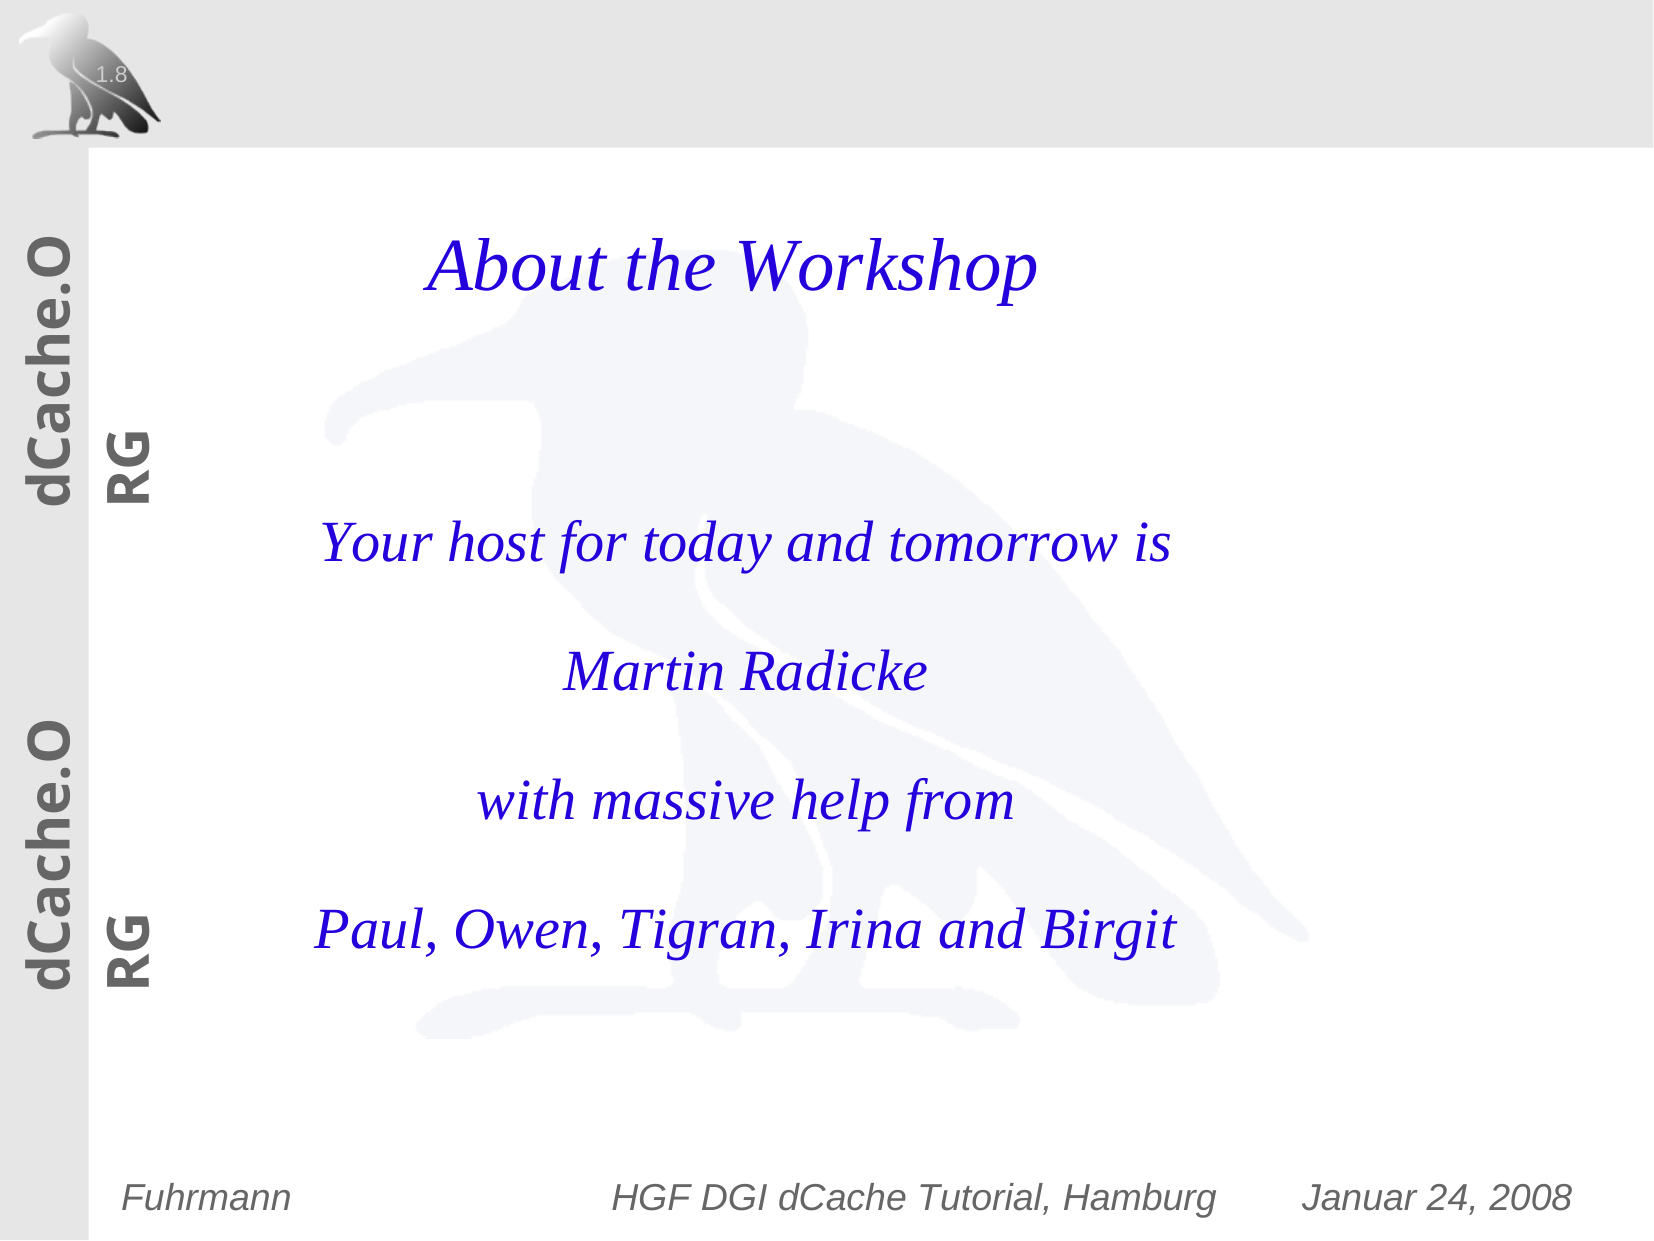

About the Workshop
Your host for today and tomorrow is
Martin Radicke
with massive help from
Paul, Owen, Tigran, Irina and Birgit